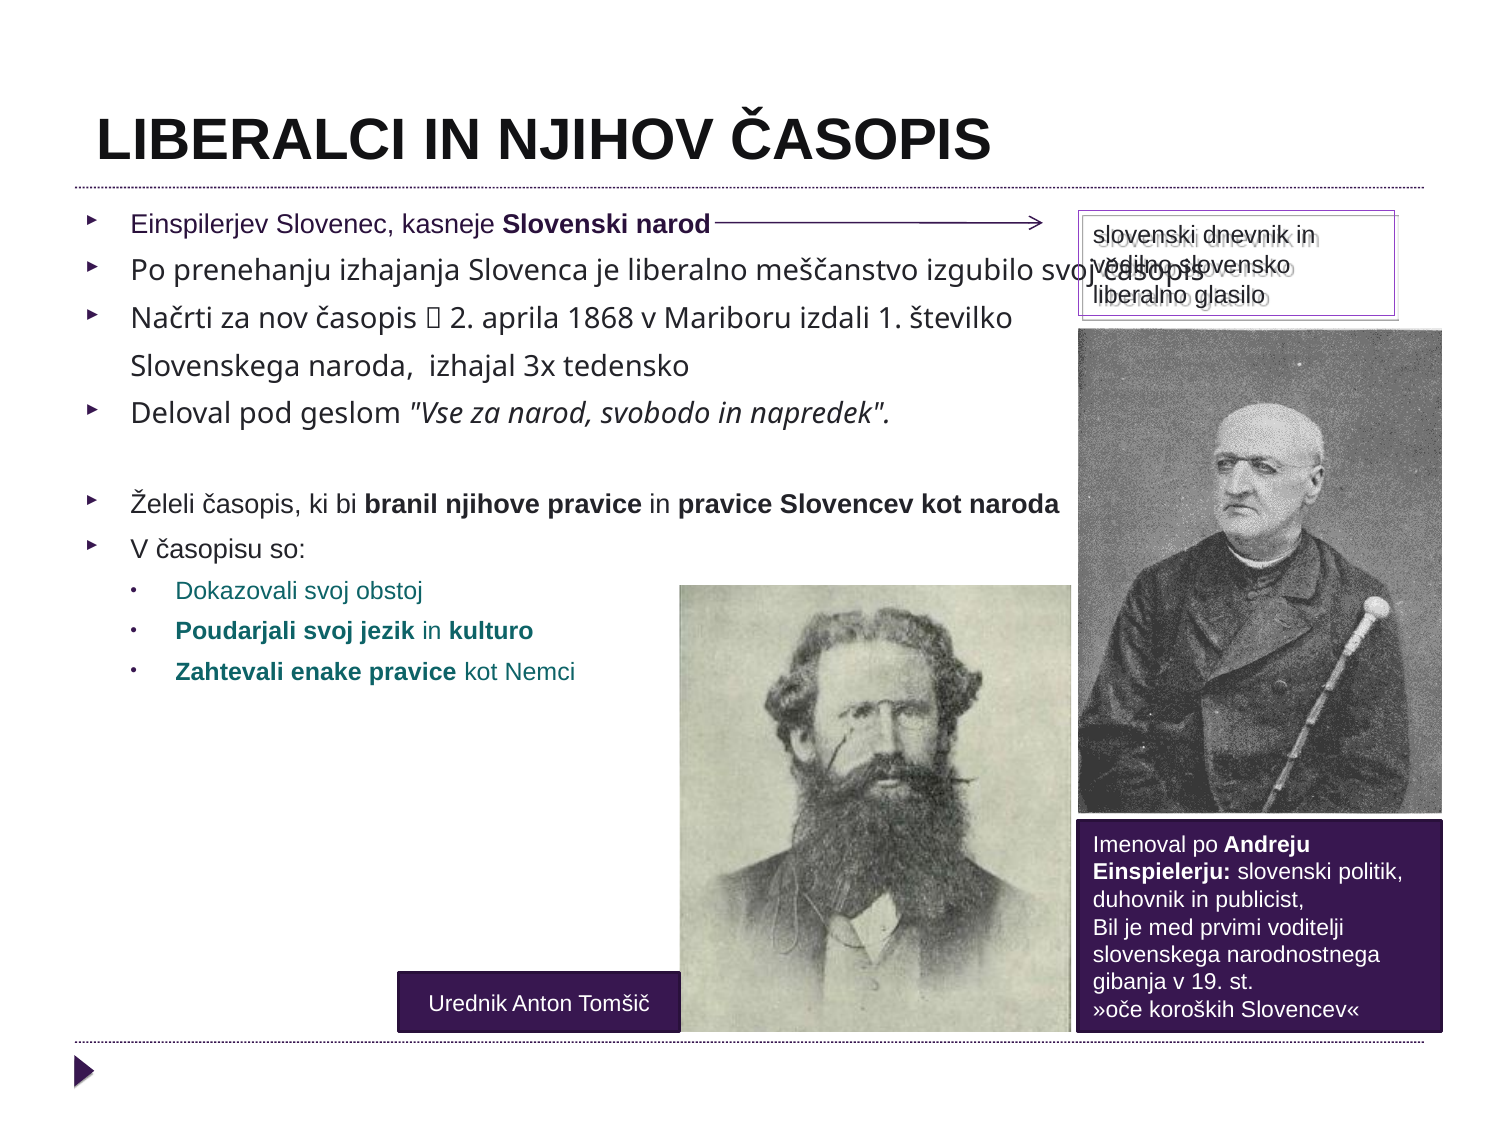

LIBERALCI IN NJIHOV ČASOPIS
# Einspilerjev Slovenec, kasneje Slovenski narod
Po prenehanju izhajanja Slovenca je liberalno meščanstvo izgubilo svoj časopis
Načrti za nov časopis  2. aprila 1868 v Mariboru izdali 1. številko
 Slovenskega naroda, izhajal 3x tedensko
Deloval pod geslom "Vse za narod, svobodo in napredek".
Želeli časopis, ki bi branil njihove pravice in pravice Slovencev kot naroda
V časopisu so:
Dokazovali svoj obstoj
Poudarjali svoj jezik in kulturo
Zahtevali enake pravice kot Nemci
slovenski dnevnik in vodilno slovensko liberalno glasilo
Imenoval po Andreju Einspielerju: slovenski politik,
duhovnik in publicist,
Bil je med prvimi voditelji slovenskega narodnostnega gibanja v 19. st.
»oče koroških Slovencev«
Urednik Anton Tomšič